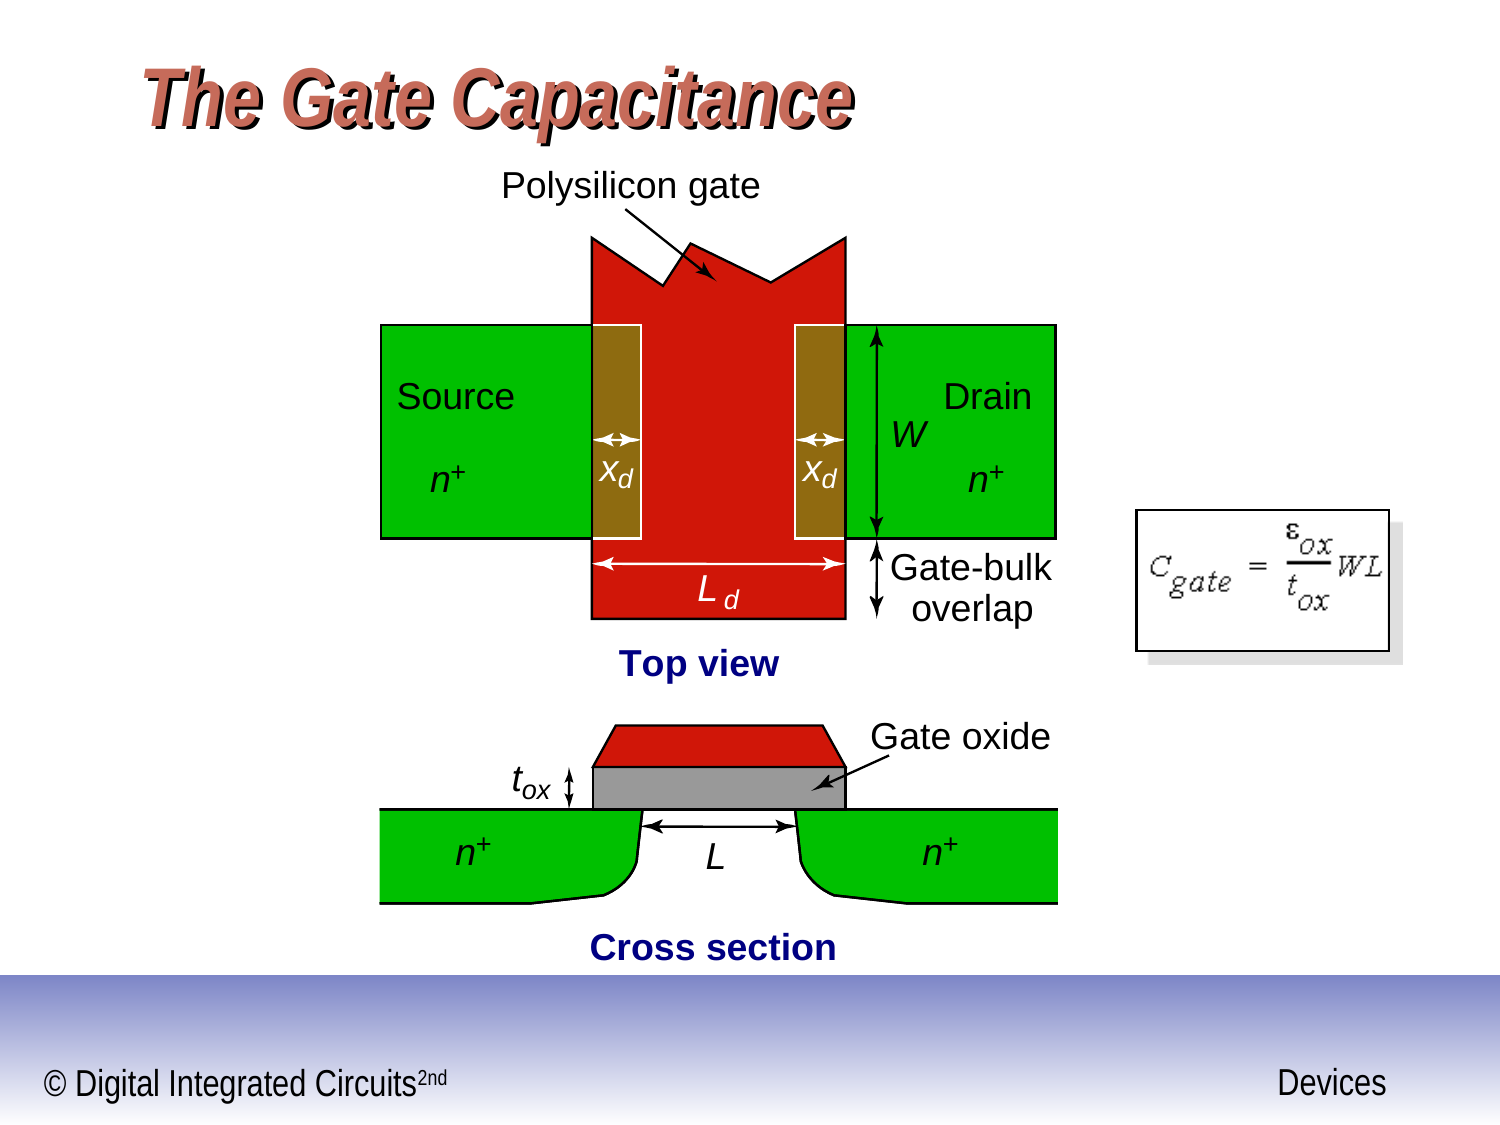

# The Gate Capacitance
Polysilicon gate
Source
Drain
W
x
x
+
+
n
n
d
d
Gate-bulk
L
d
overlap
Top view
Gate oxide
t
ox
+
+
n
n
L
Cross section